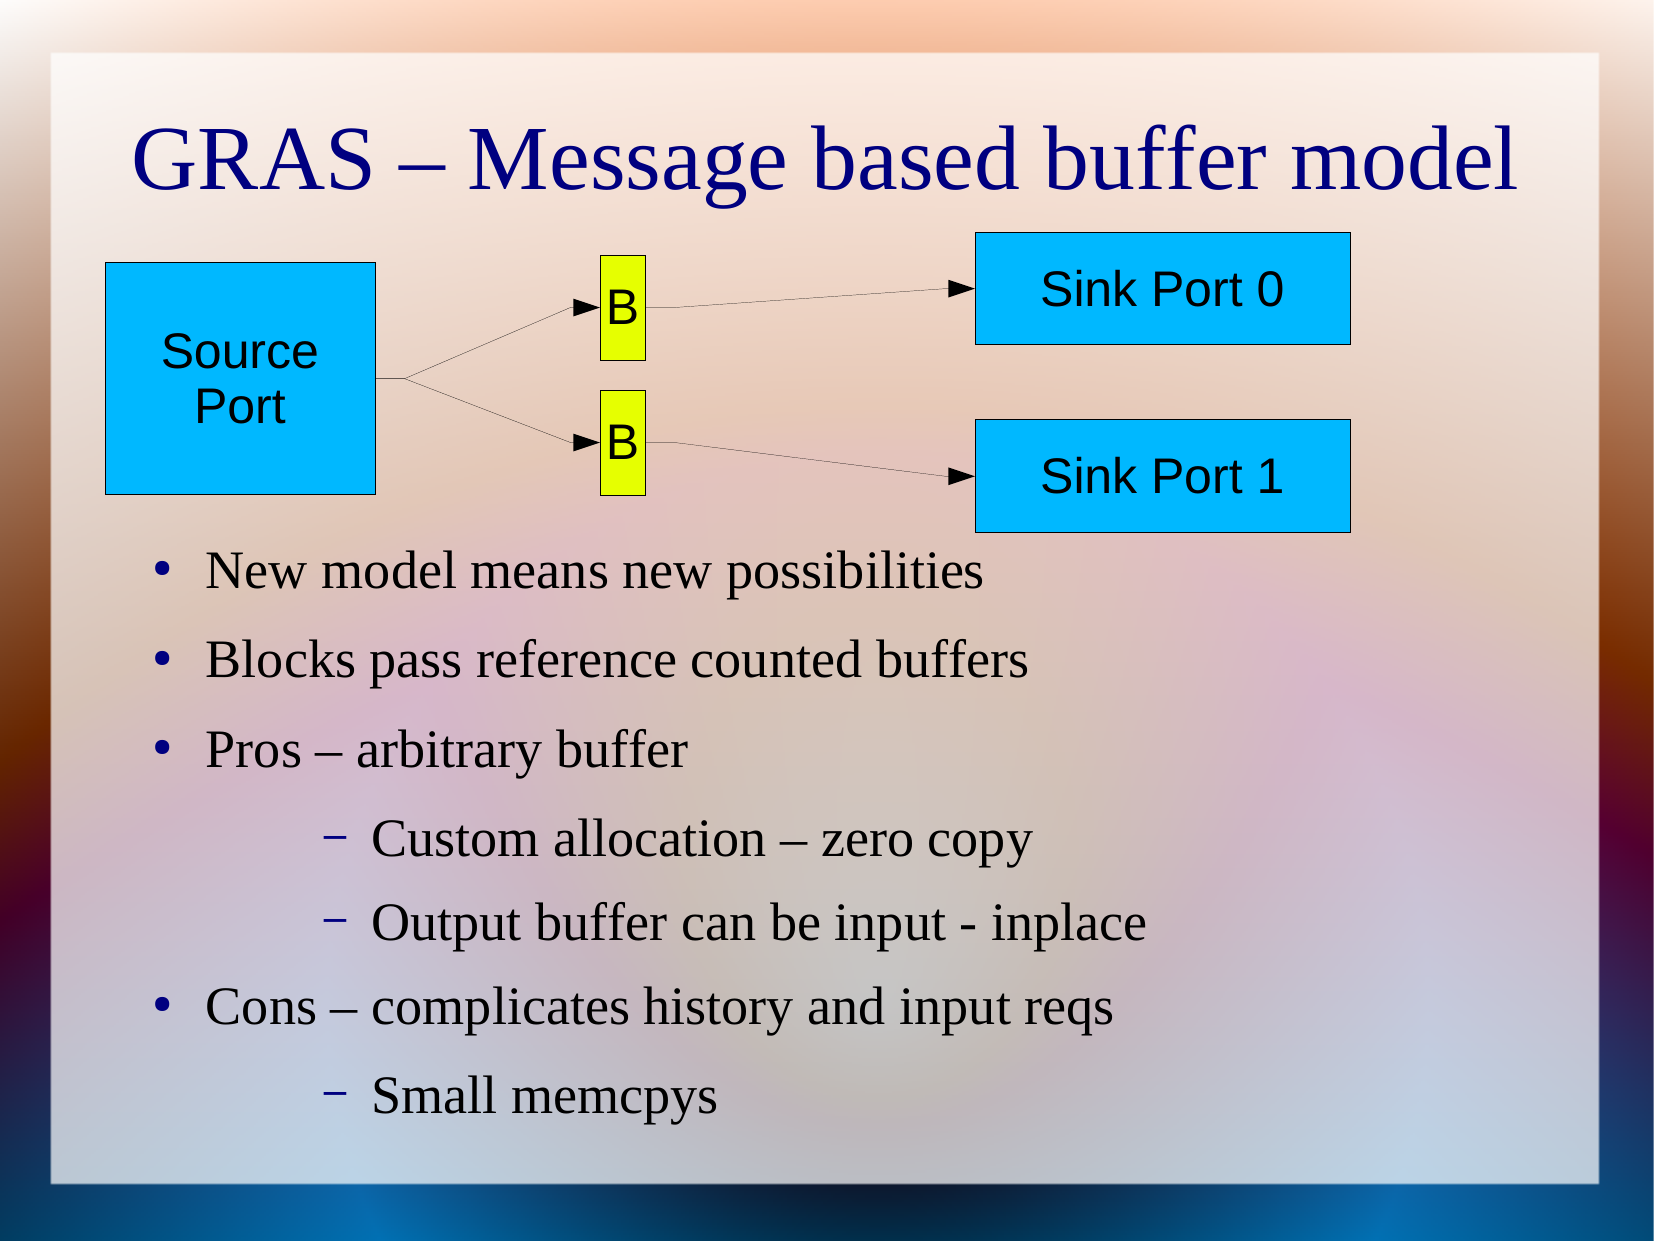

# GRAS – Message based buffer model
Sink Port 0
B
Source
Port
B
Sink Port 1
New model means new possibilities
Blocks pass reference counted buffers
Pros – arbitrary buffer
Custom allocation – zero copy
Output buffer can be input - inplace
Cons – complicates history and input reqs
Small memcpys